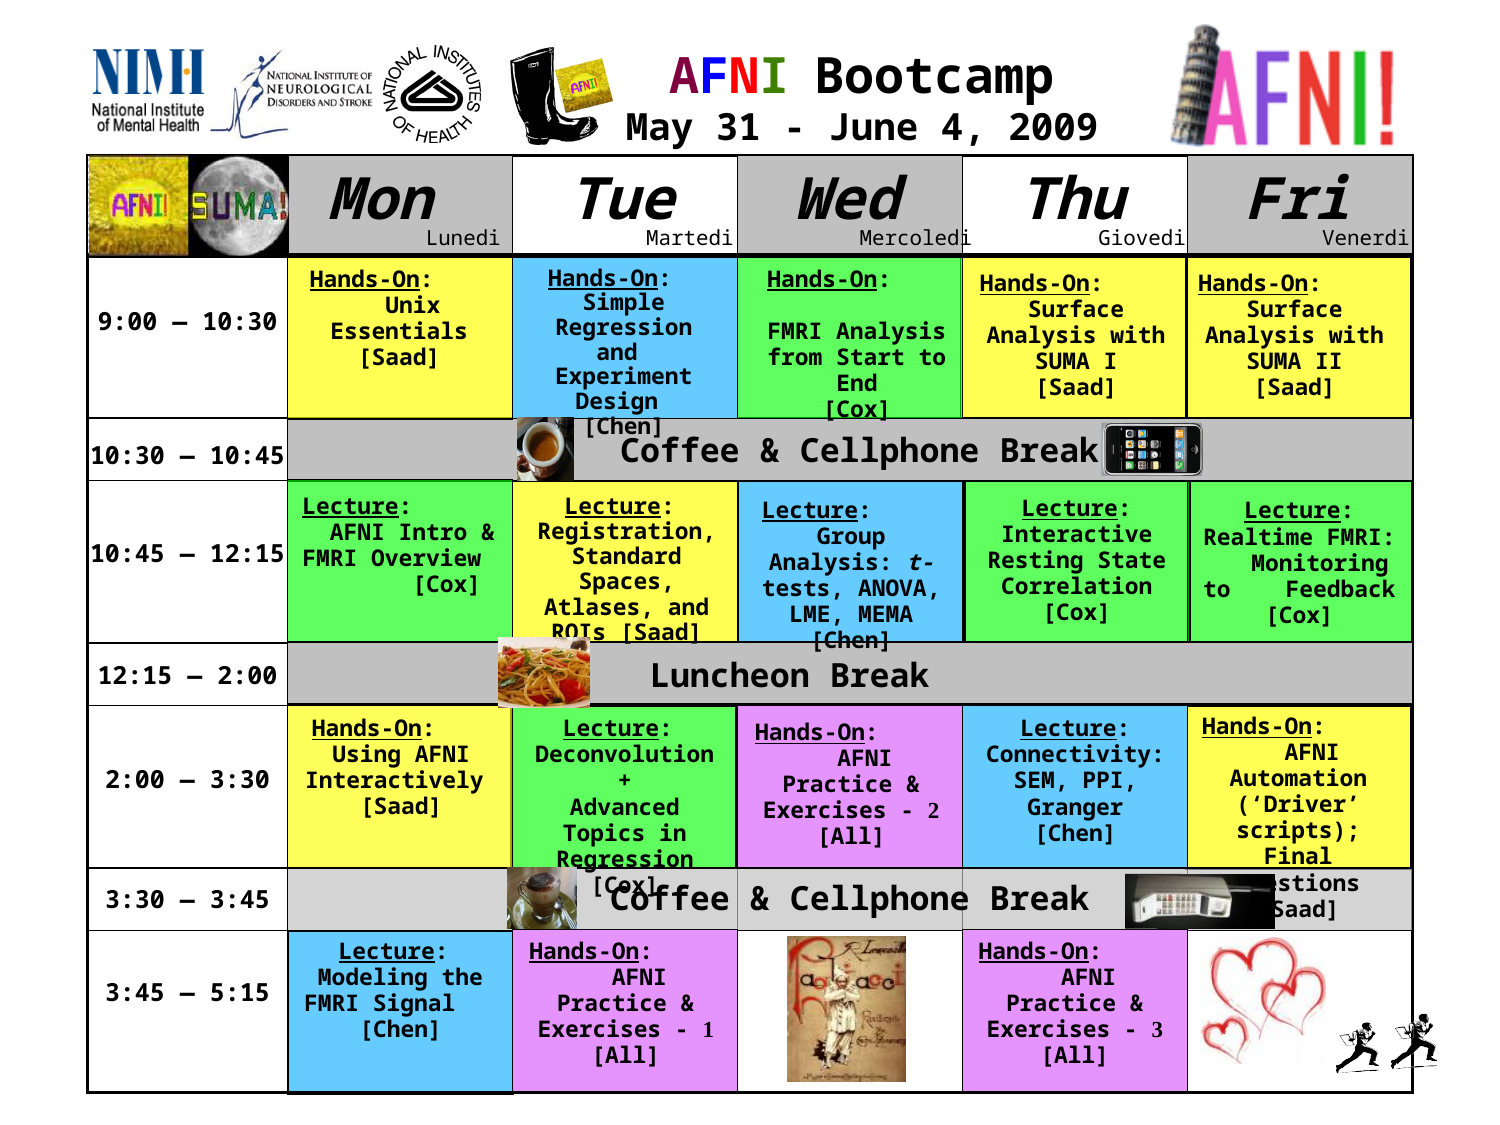

AFNI Bootcamp
May 31 - June 4, 2009
Mon
Tue
Wed
Thu
Fri
Lunedi
Martedi
Mercoledi
Giovedi
Venerdi
Hands-On: Unix Essentials [Saad]
Hands-On: Simple Regression
and
Experiment Design
[Chen]
Hands-On:
FMRI Analysis from Start to End
[Cox]
Hands-On: Surface Analysis with SUMA I
[Saad]
Hands-On: Surface Analysis with SUMA II
[Saad]
9:00 — 10:30
 Coffee & Cellphone Break
10:30 — 10:45
Lecture: AFNI Intro & FMRI Overview [Cox]
Lecture:
Registration, Standard Spaces, Atlases, and ROIs [Saad]
Lecture:
Interactive Resting State Correlation
[Cox]
Lecture: Group Analysis: t-tests, ANOVA, LME, MEMA [Chen]
Lecture:
Realtime FMRI:
 Monitoring to Feedback
[Cox]
10:45 — 12:15
Luncheon Break
12:15 — 2:00
Hands-On: AFNI Automation (‘Driver’ scripts); Final Questions
[Saad]
Hands-On: Using AFNI Interactively [Saad]
Lecture: Deconvolution +
Advanced Topics in Regression [Cox]
Lecture:
Connectivity: SEM, PPI, Granger
[Chen]
Hands-On: AFNI Practice & Exercises - 2
[All]
2:00 — 3:30
Coffee & Cellphone Break
3:30 — 3:45
Lecture: Modeling the FMRI Signal [Chen]
Hands-On: AFNI Practice & Exercises - 1
[All]
Hands-On: AFNI Practice & Exercises - 3
[All]
3:45 — 5:15